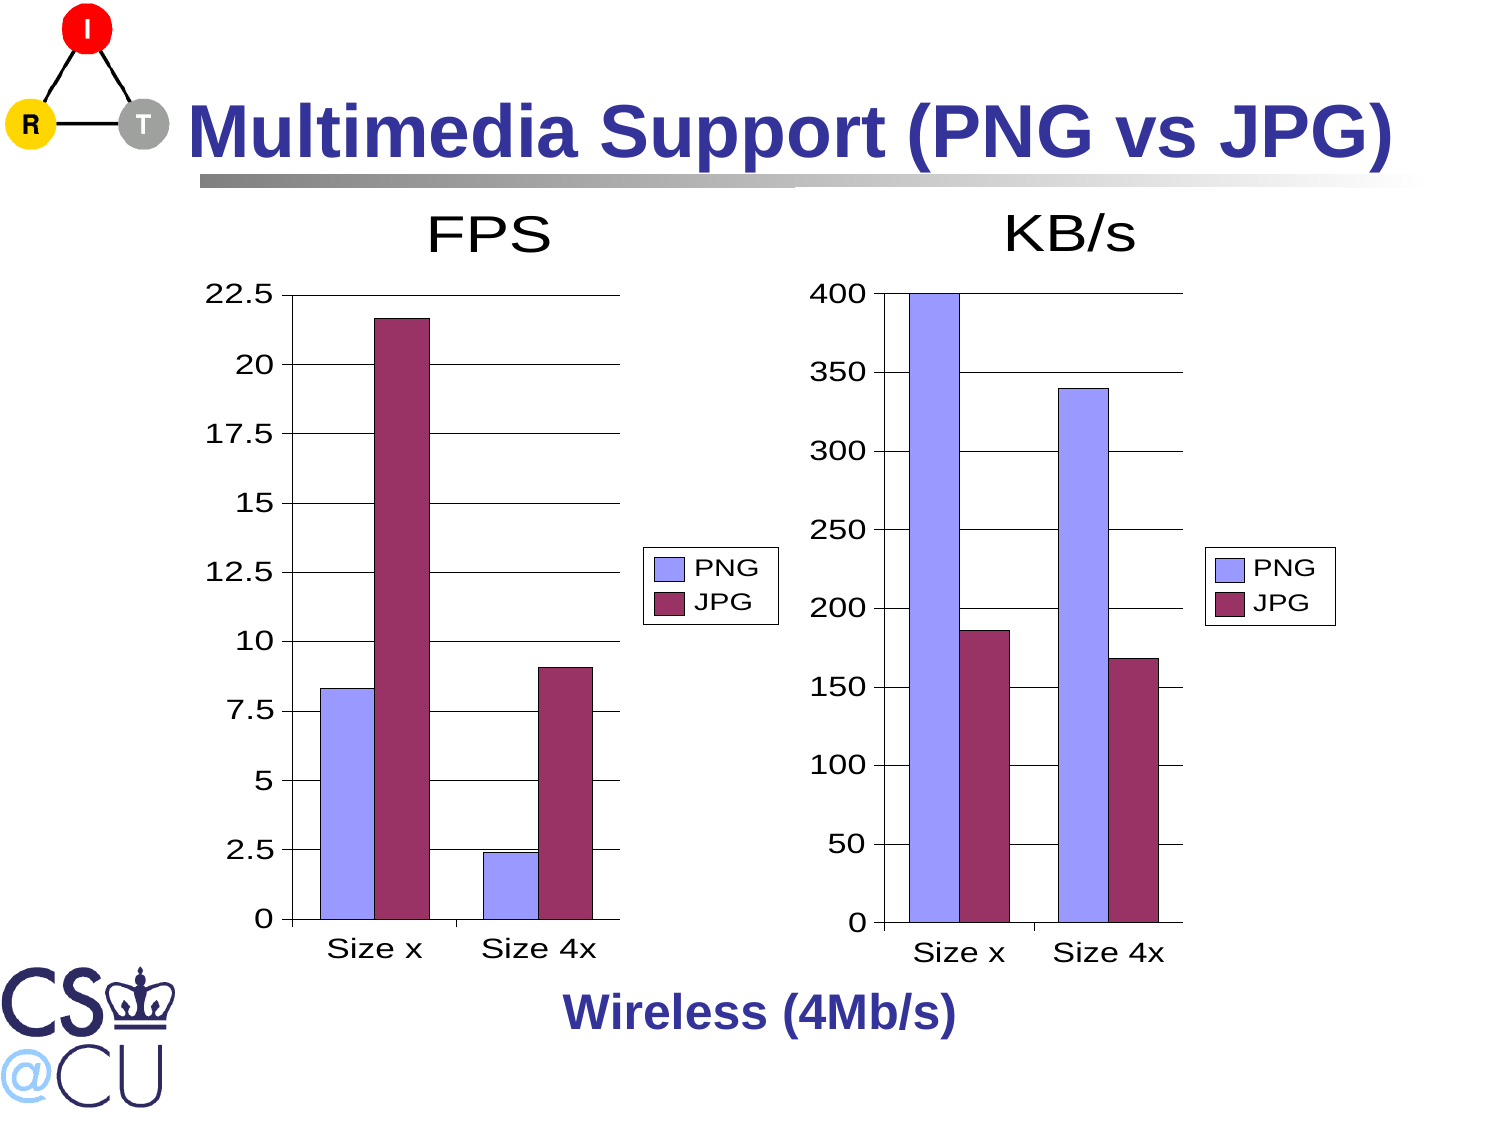

# Multimedia Support (PNG vs JPG)
Wireless (4Mb/s)